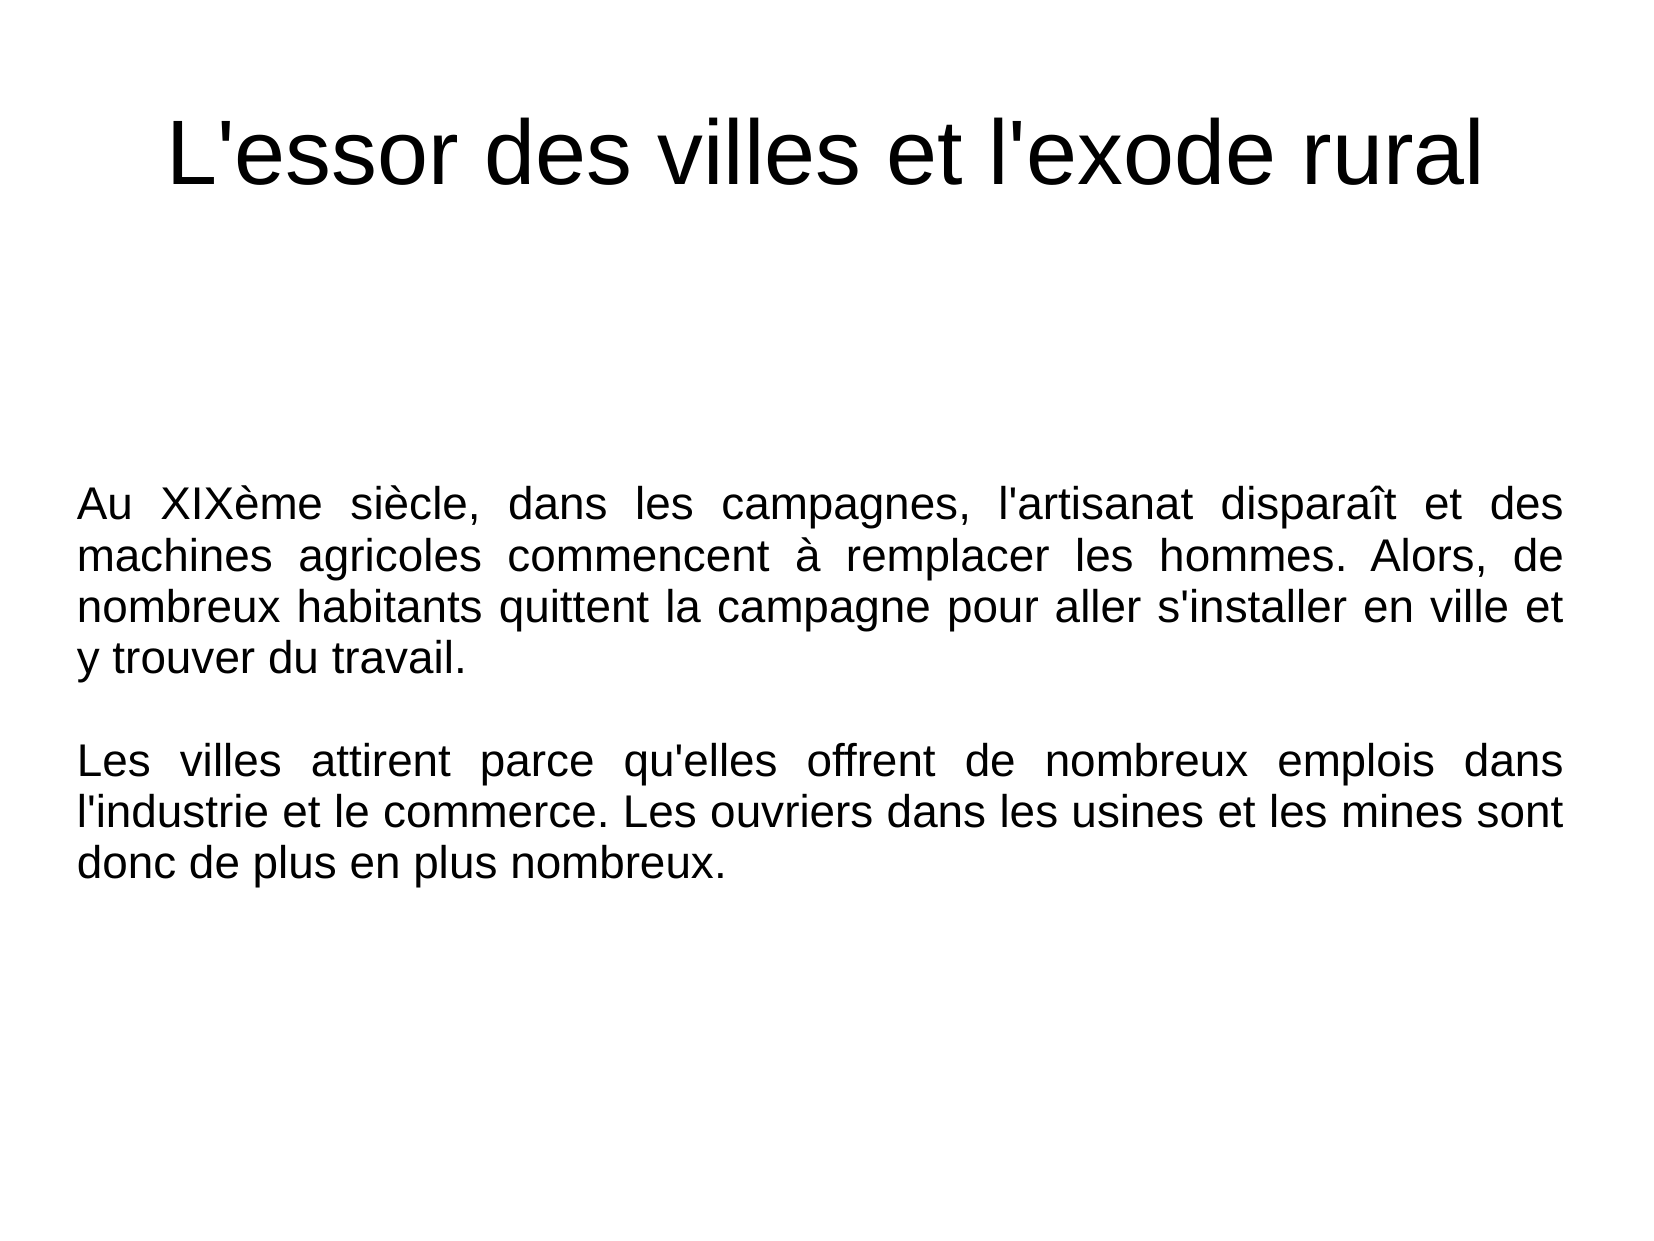

# L'essor des villes et l'exode rural
Au XIXème siècle, dans les campagnes, l'artisanat disparaît et des machines agricoles commencent à remplacer les hommes. Alors, de nombreux habitants quittent la campagne pour aller s'installer en ville et y trouver du travail.
Les villes attirent parce qu'elles offrent de nombreux emplois dans l'industrie et le commerce. Les ouvriers dans les usines et les mines sont donc de plus en plus nombreux.